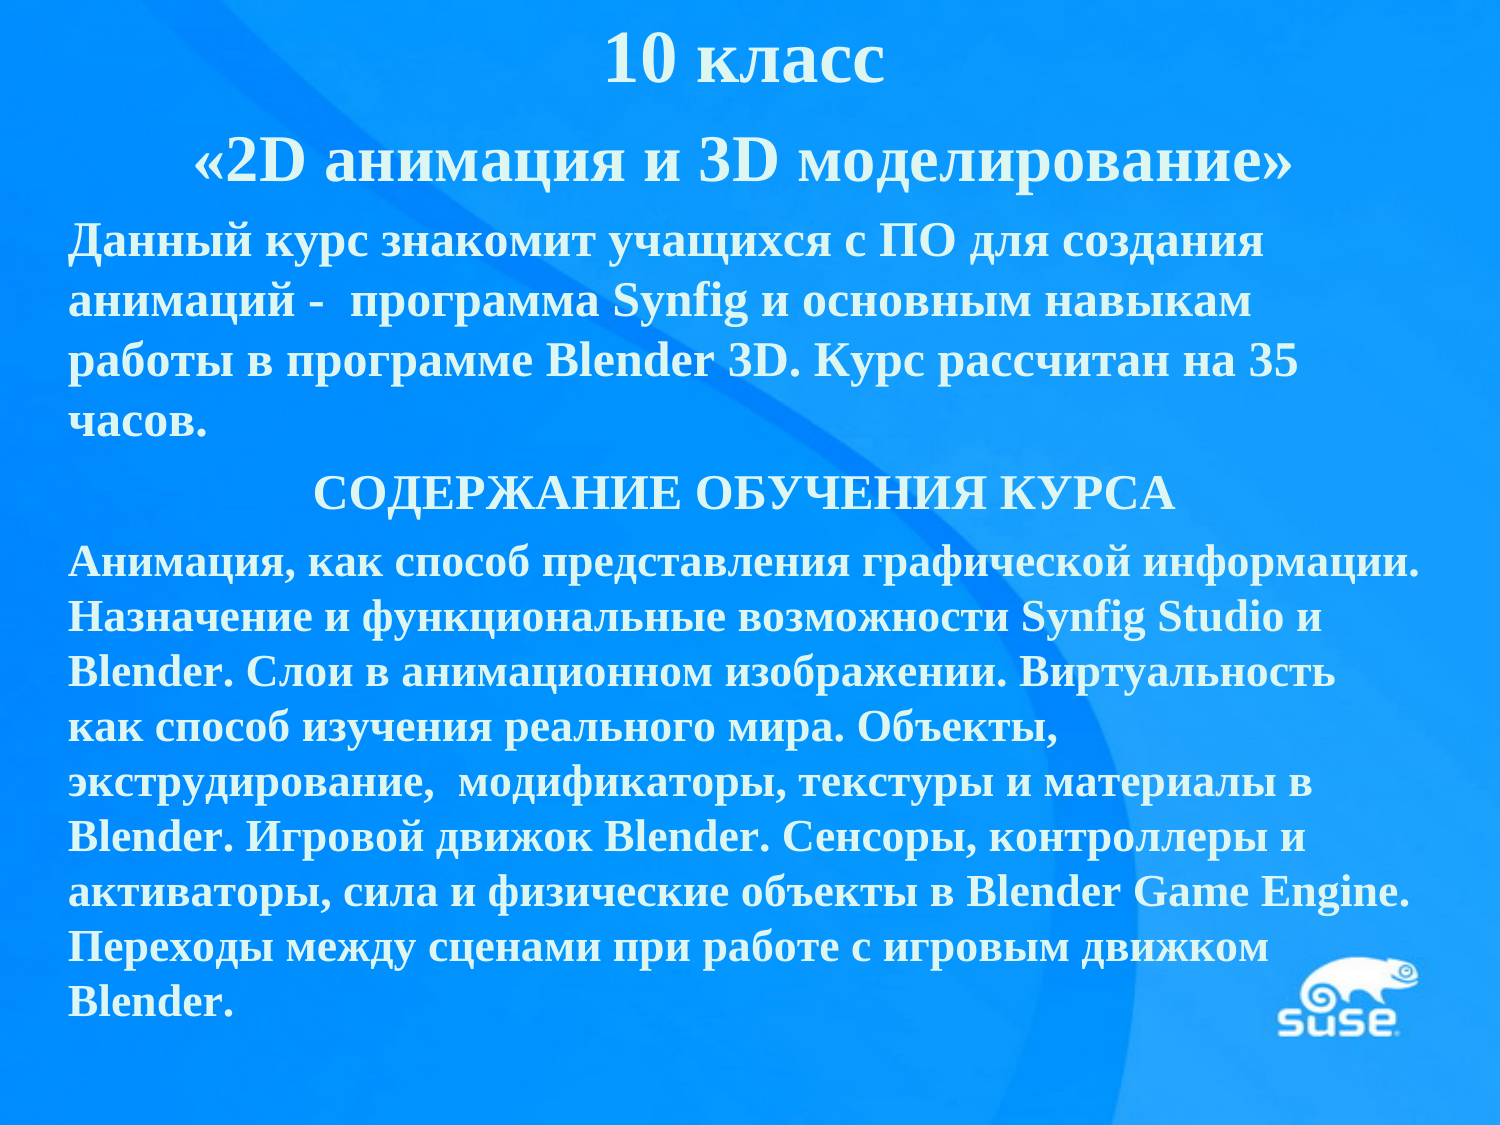

10 класс
«2D анимация и 3D моделирование»
Данный курс знакомит учащихся с ПО для создания анимаций - программа Synfig и основным навыкам работы в программе Blender 3D. Курс рассчитан на 35 часов.
СОДЕРЖАНИЕ ОБУЧЕНИЯ КУРСА
Анимация, как способ представления графической информации. Назначение и функциональные возможности Synfig Studio и Blender. Слои в анимационном изображении. Виртуальность как способ изучения реального мира. Объекты, экструдирование, модификаторы, текстуры и материалы в Blender. Игровой движок Blender. Сенсоры, контроллеры и активаторы, сила и физические объекты в Blender Game Engine. Переходы между сценами при работе с игровым движком Blender.